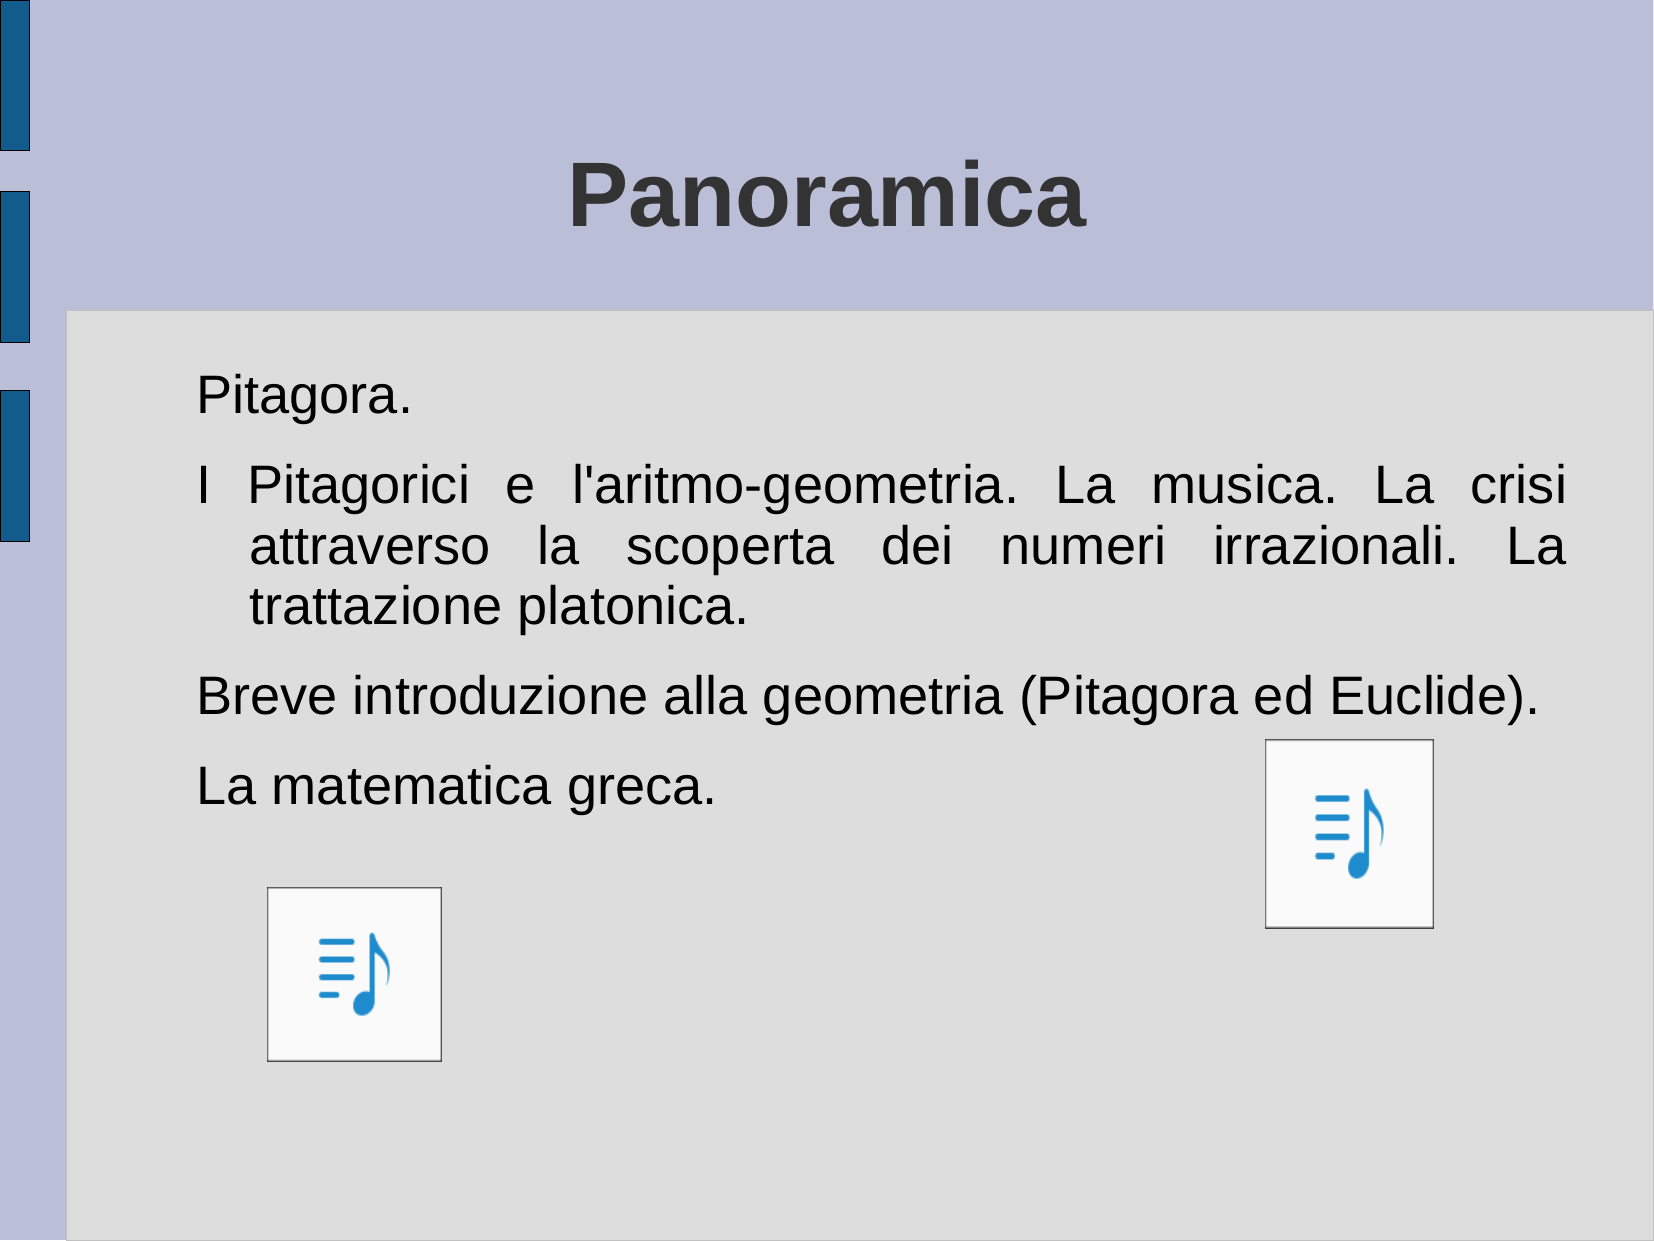

# Panoramica
Pitagora.
I Pitagorici e l'aritmo-geometria. La musica. La crisi attraverso la scoperta dei numeri irrazionali. La trattazione platonica.
Breve introduzione alla geometria (Pitagora ed Euclide).
La matematica greca.